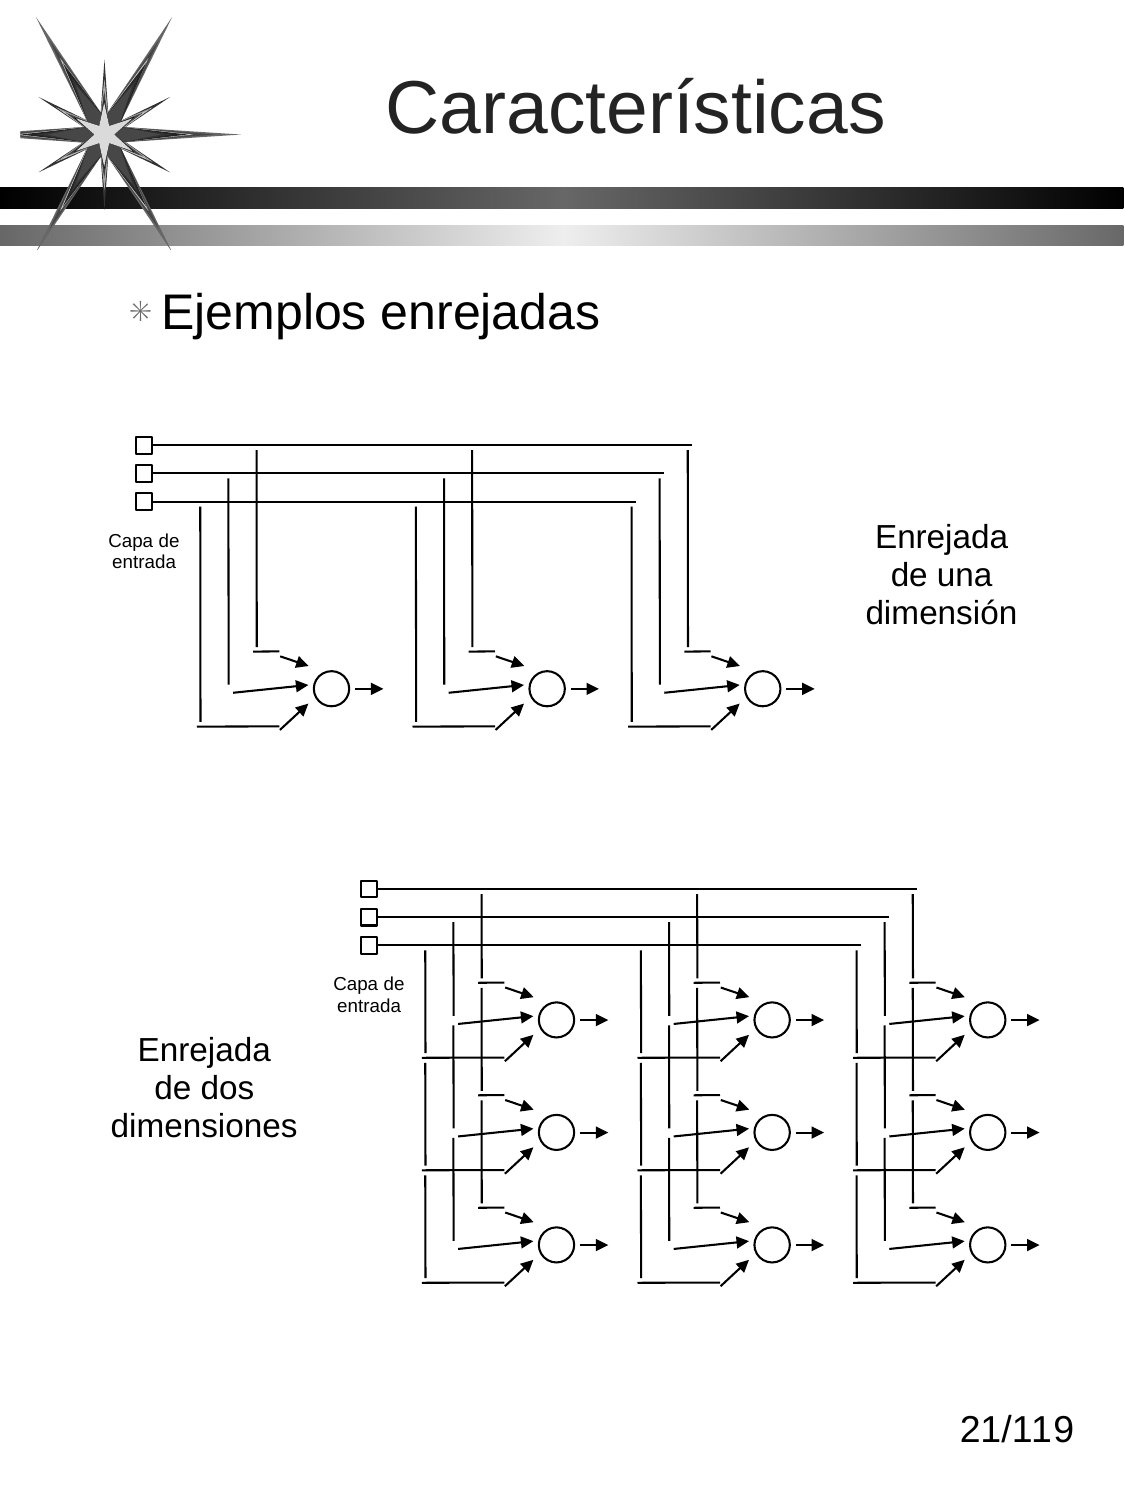

# Características
Ejemplos enrejadas
Capa de
entrada
Enrejada
de una
dimensión
Capa de
entrada
Enrejada
de dos
dimensiones